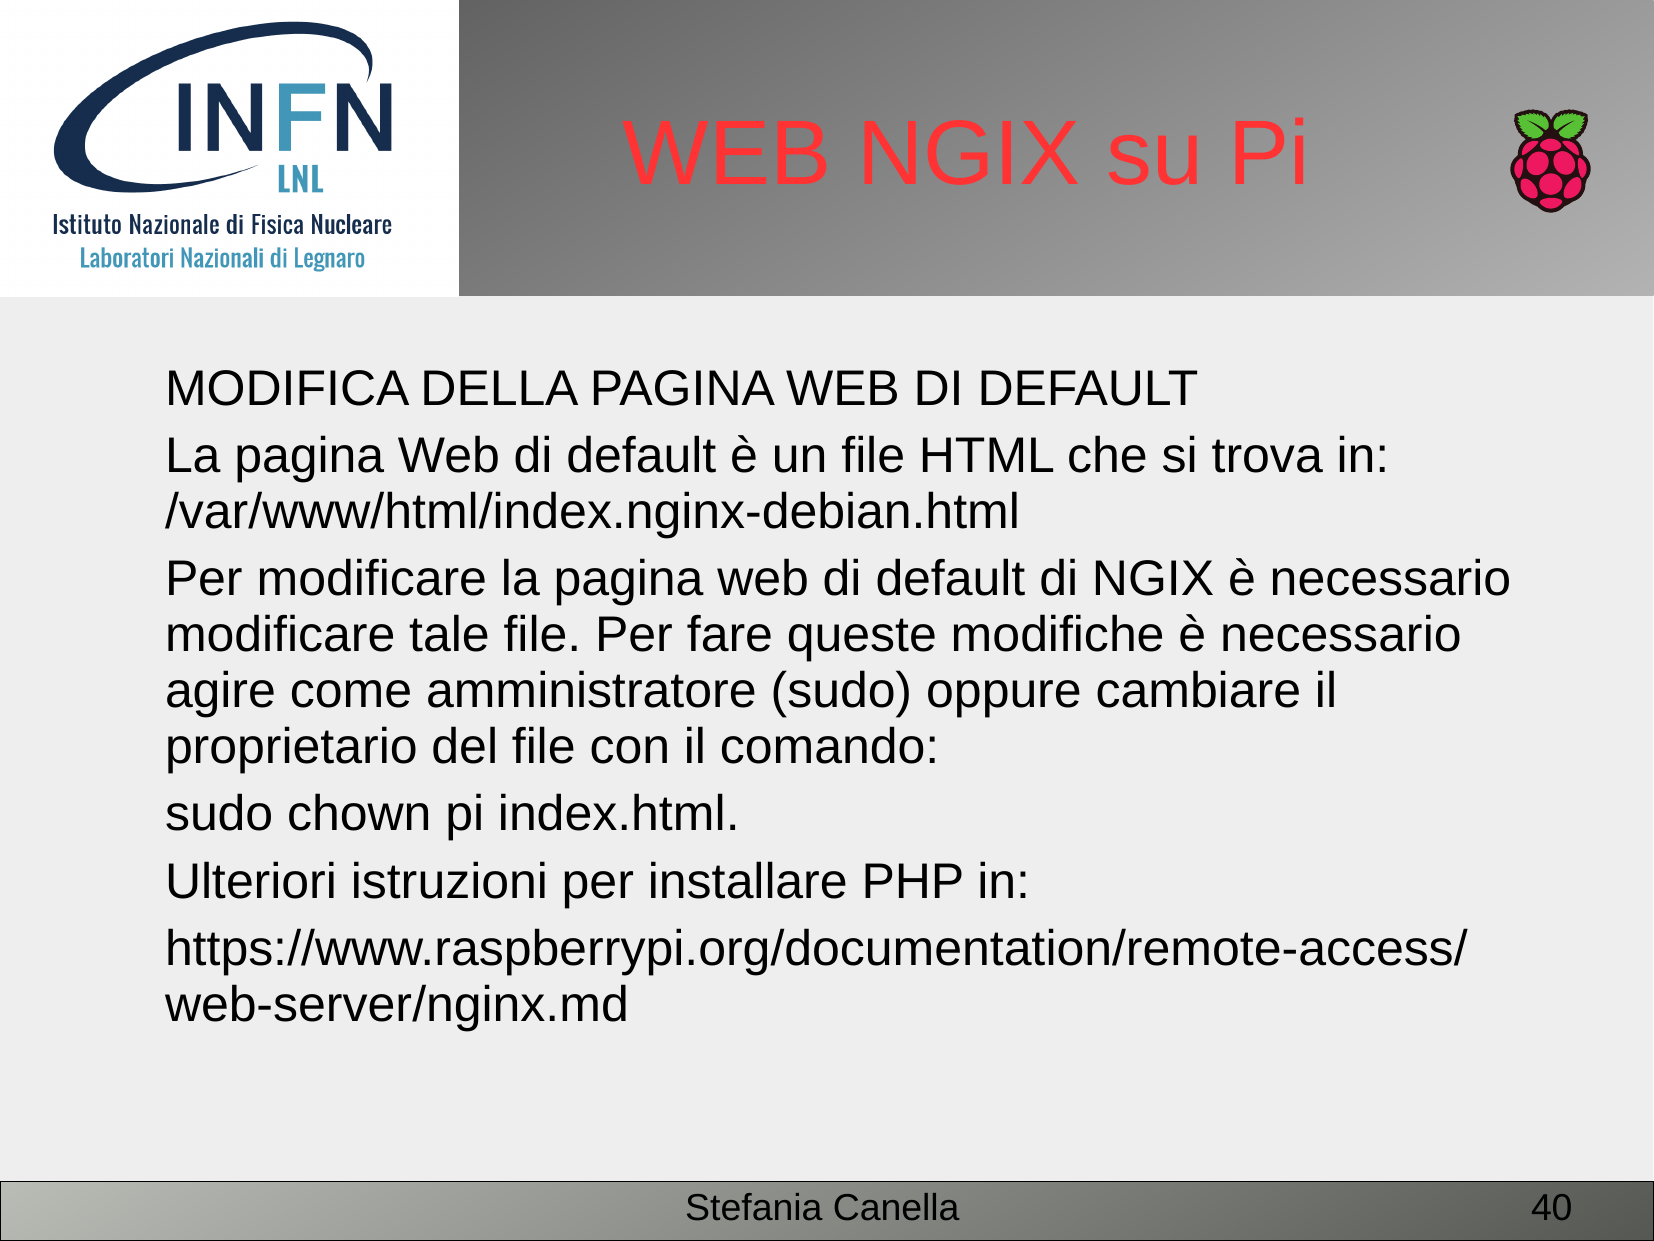

# WEB NGIX su Pi
MODIFICA DELLA PAGINA WEB DI DEFAULT
La pagina Web di default è un file HTML che si trova in: /var/www/html/index.nginx-debian.html
Per modificare la pagina web di default di NGIX è necessario modificare tale file. Per fare queste modifiche è necessario agire come amministratore (sudo) oppure cambiare il proprietario del file con il comando:
sudo chown pi index.html.
Ulteriori istruzioni per installare PHP in:
https://www.raspberrypi.org/documentation/remote-access/web-server/nginx.md
Stefania Canella